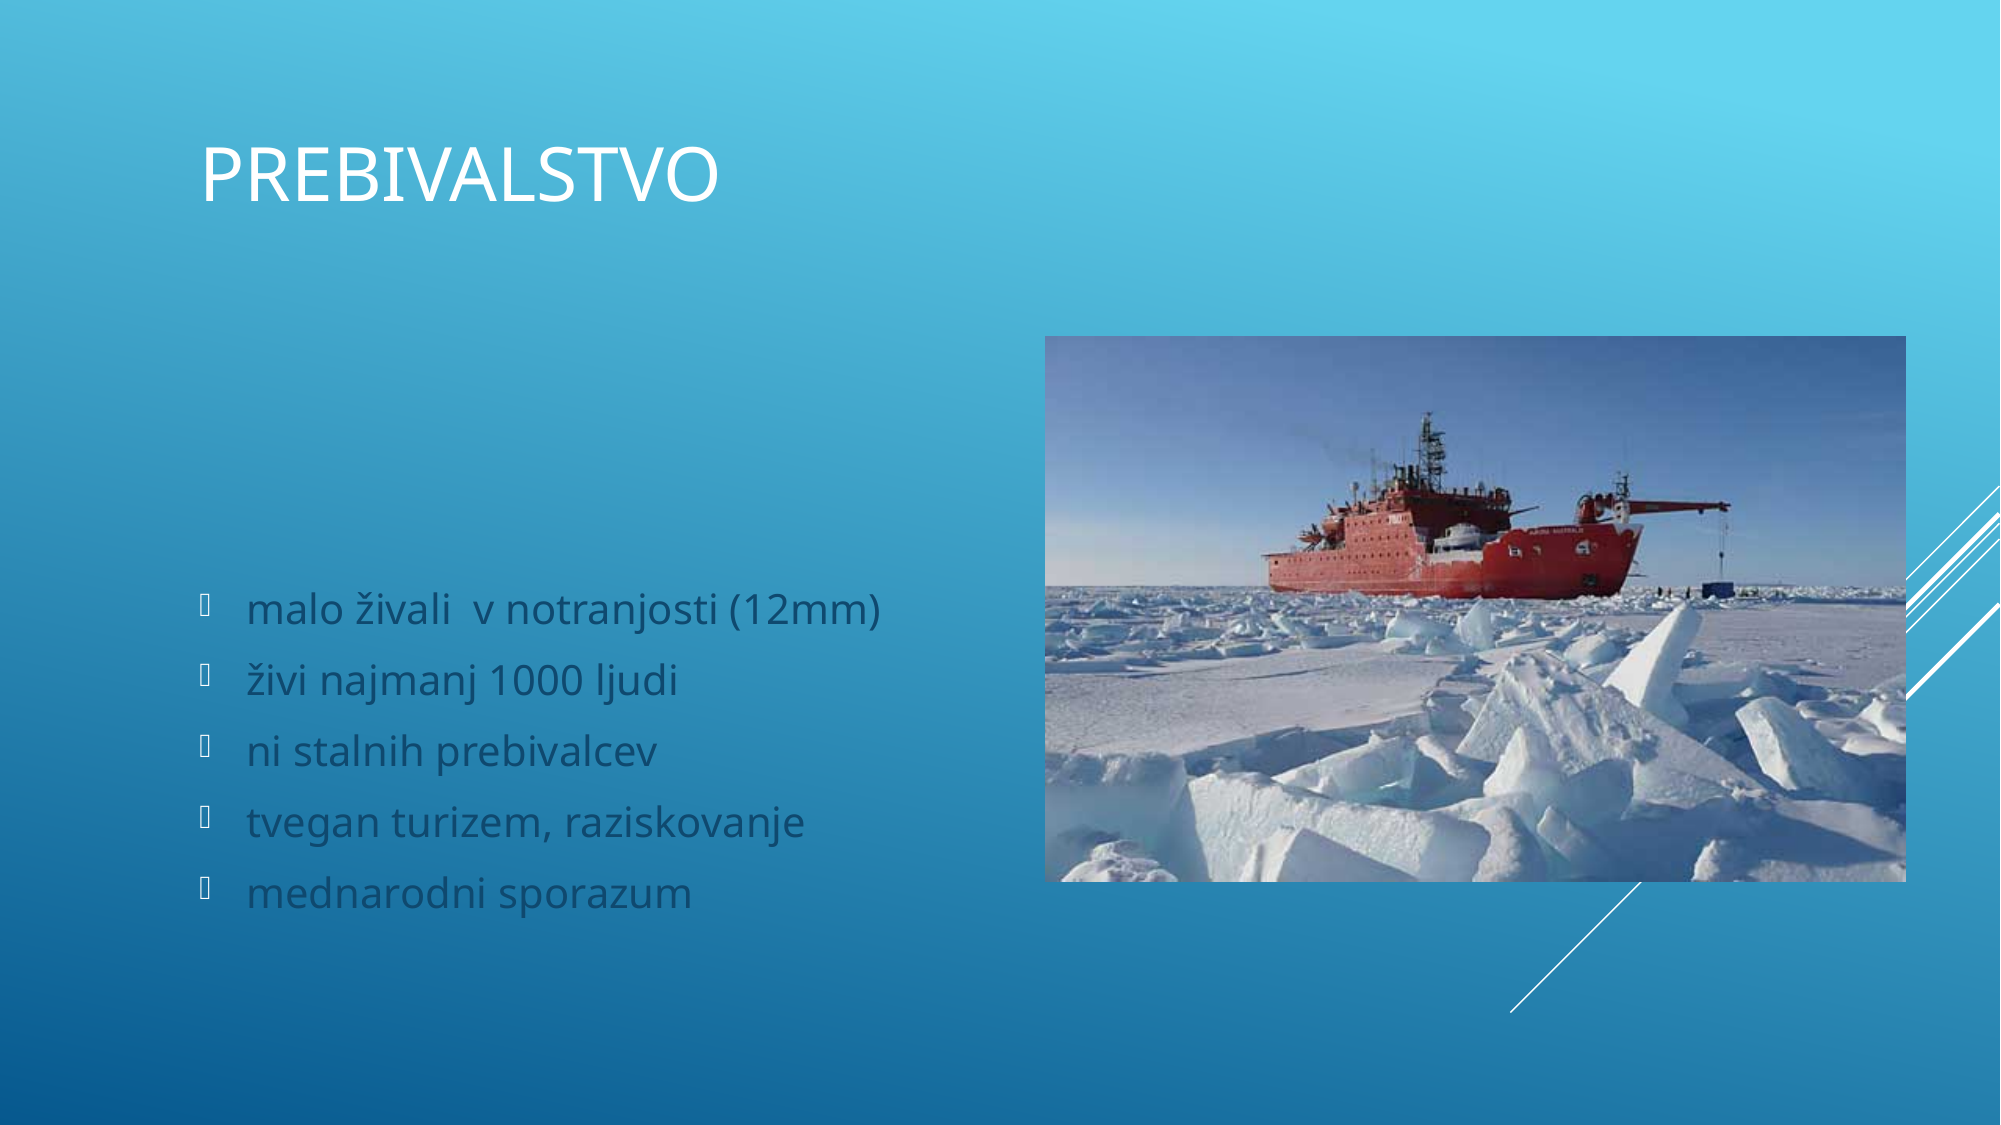

# Prebivalstvo
malo živali v notranjosti (12mm)
živi najmanj 1000 ljudi
ni stalnih prebivalcev
tvegan turizem, raziskovanje
mednarodni sporazum